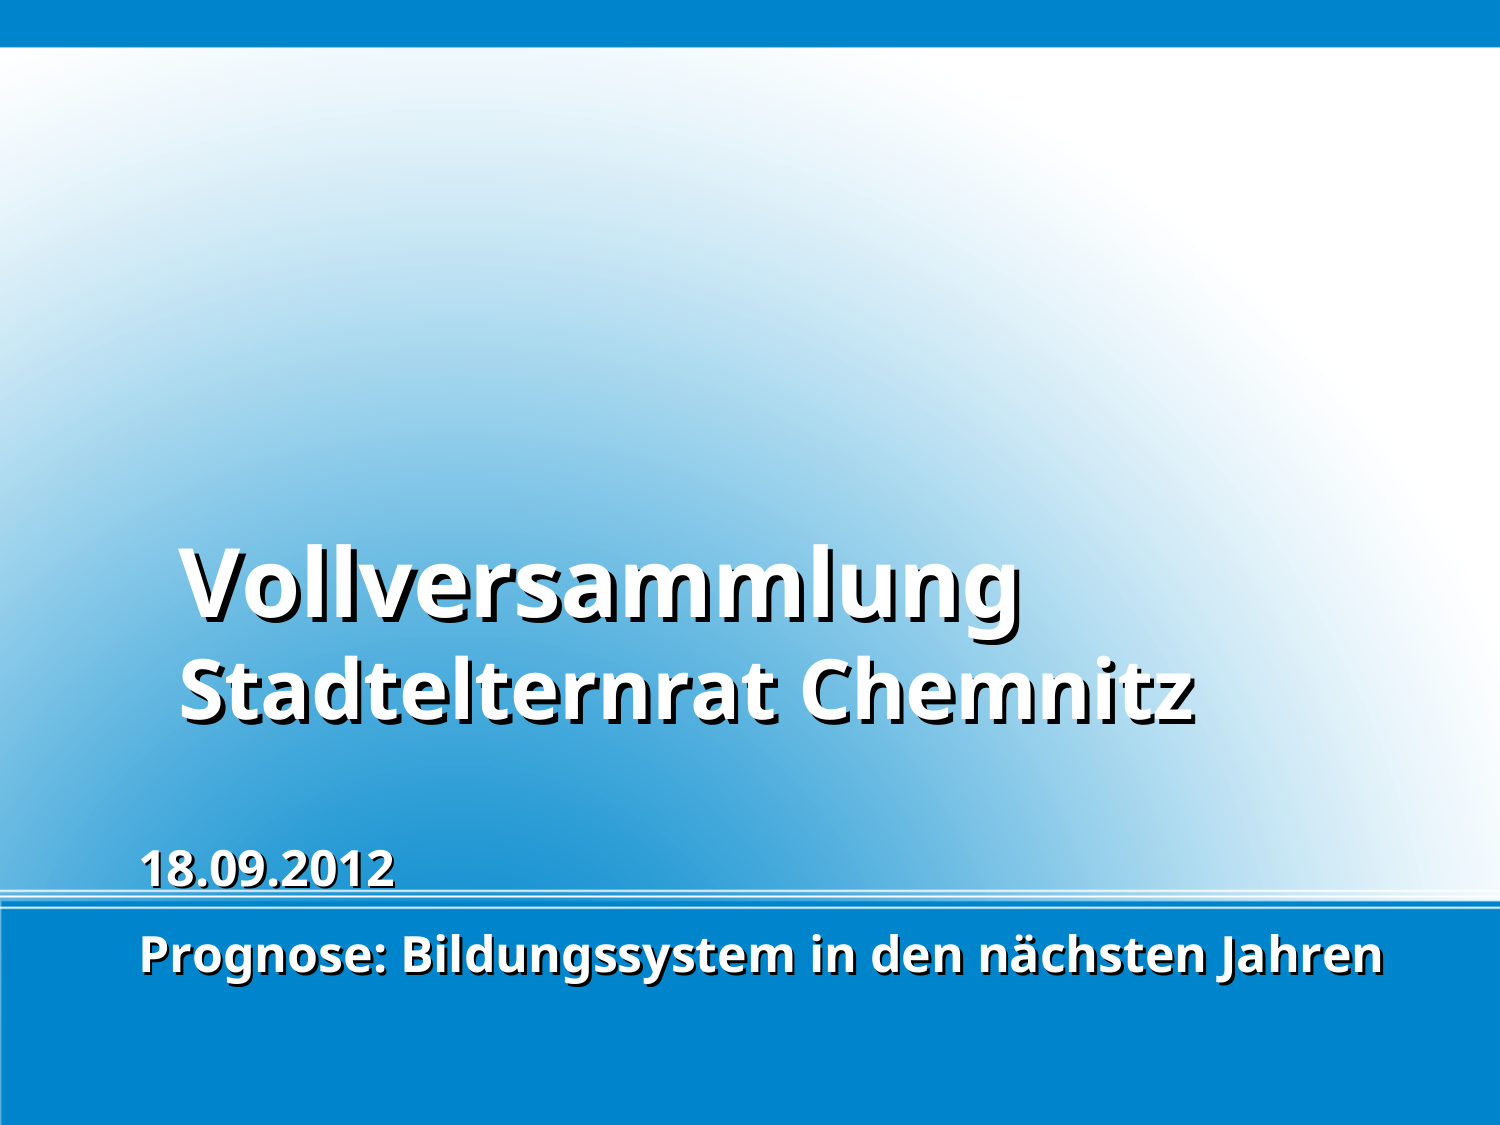

Vollversammlung Stadtelternrat Chemnitz
# 18.09.2012
Prognose: Bildungssystem in den nächsten Jahren